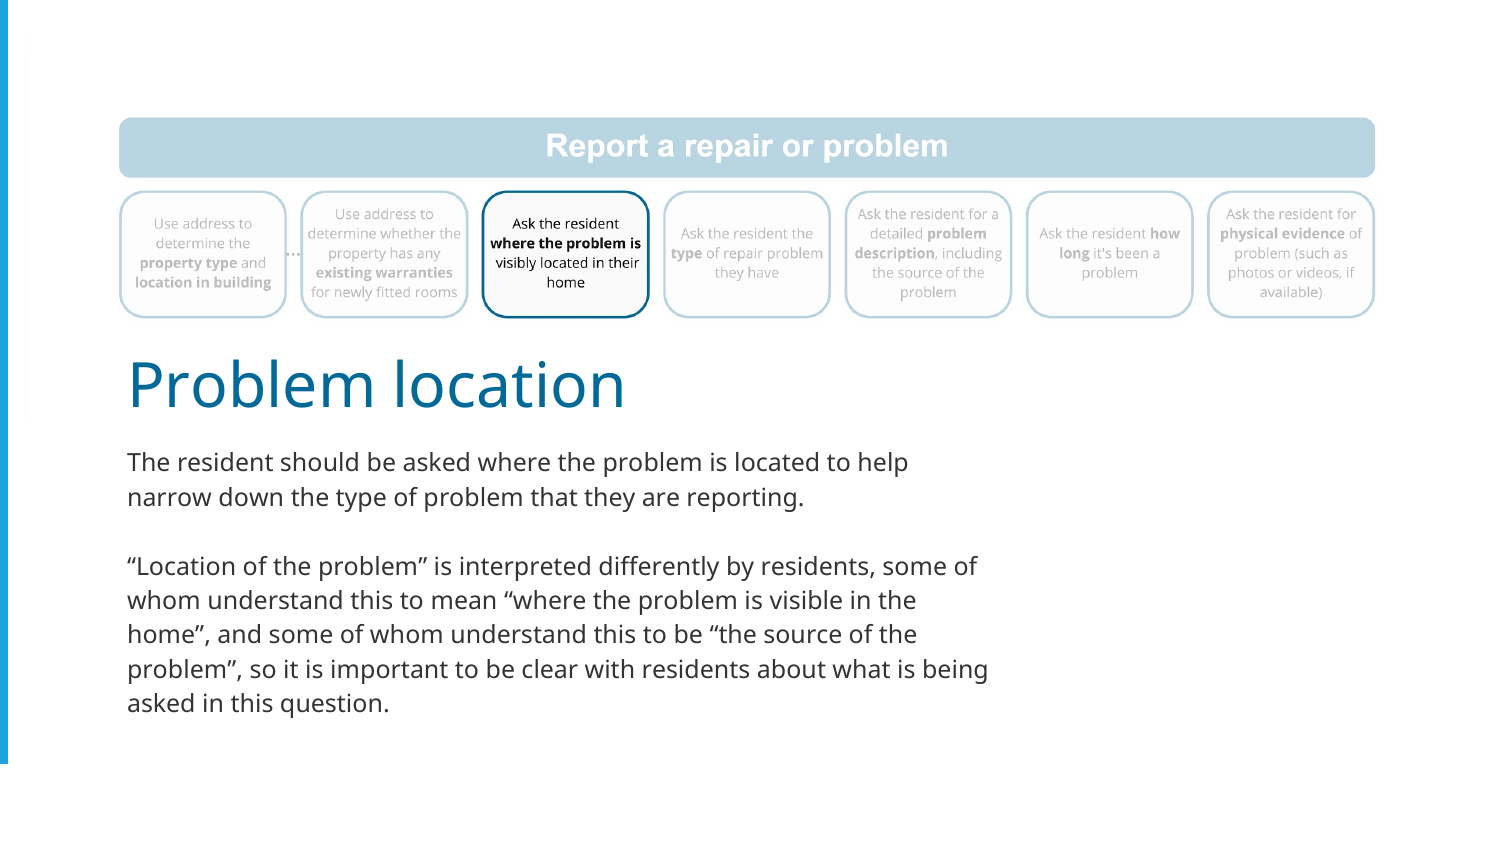

Problem location
The resident should be asked where the problem is located to help narrow down the type of problem that they are reporting.
“Location of the problem” is interpreted differently by residents, some of whom understand this to mean “where the problem is visible in the home”, and some of whom understand this to be “the source of the problem”, so it is important to be clear with residents about what is being asked in this question.